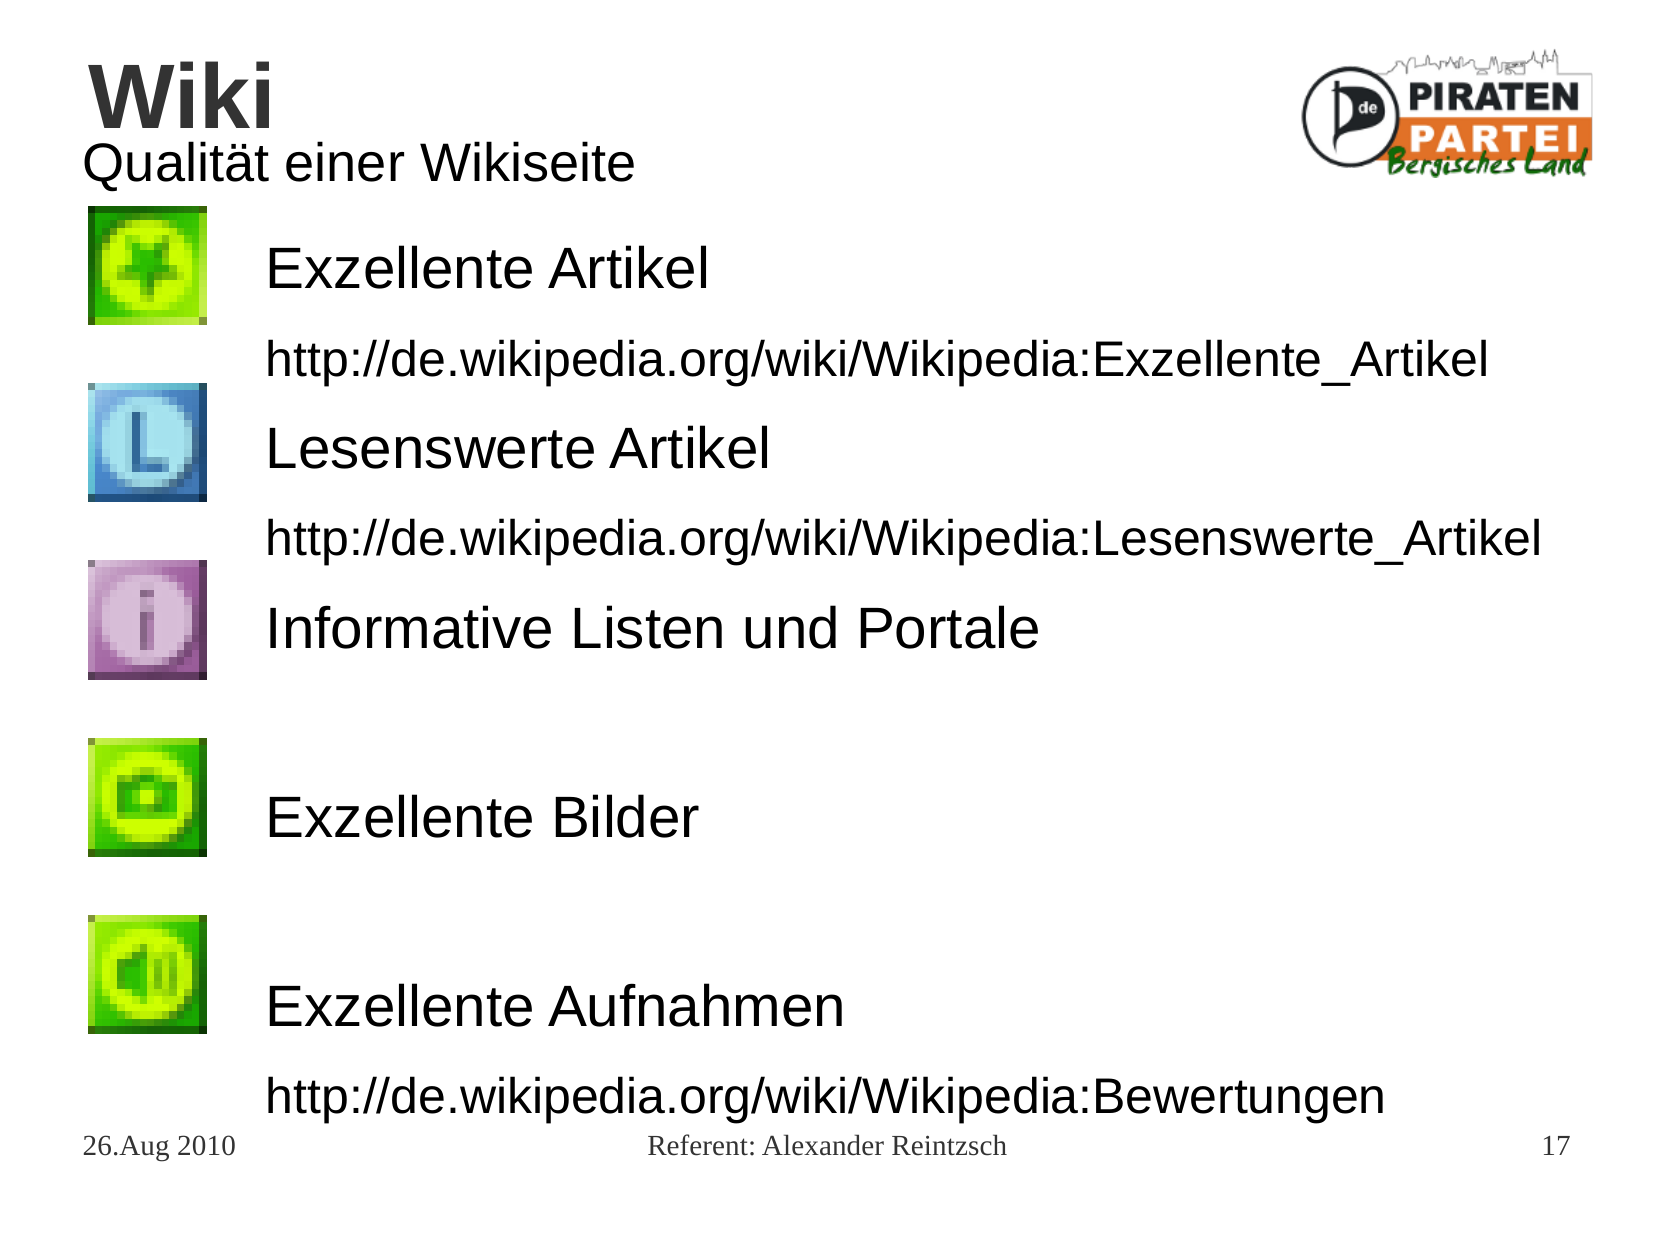

# Qualität einer Wikiseite
Exzellente Artikel
http://de.wikipedia.org/wiki/Wikipedia:Exzellente_Artikel
Lesenswerte Artikel
http://de.wikipedia.org/wiki/Wikipedia:Lesenswerte_Artikel
Informative Listen und Portale
Exzellente Bilder
Exzellente Aufnahmen
http://de.wikipedia.org/wiki/Wikipedia:Bewertungen
17